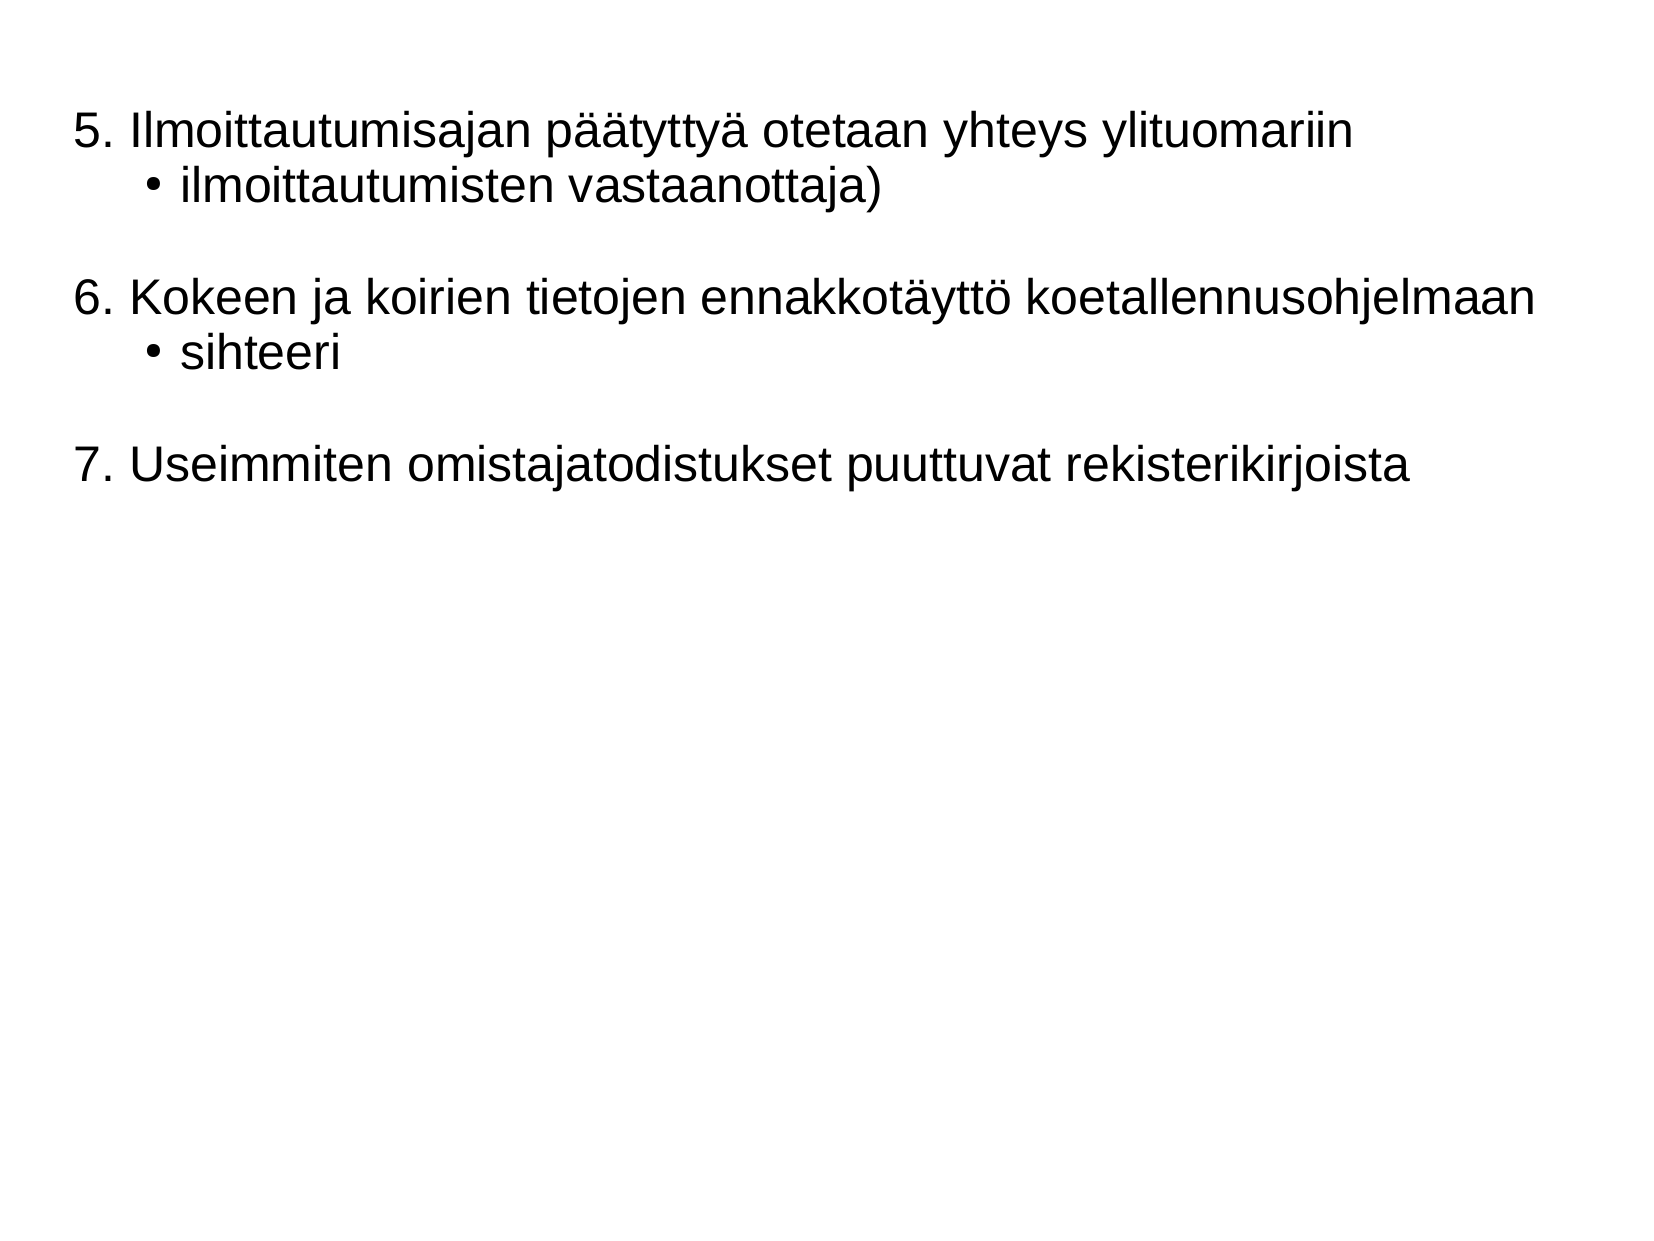

5. Ilmoittautumisajan päätyttyä otetaan yhteys ylituomariin
ilmoittautumisten vastaanottaja)
6. Kokeen ja koirien tietojen ennakkotäyttö koetallennusohjelmaan
sihteeri
7. Useimmiten omistajatodistukset puuttuvat rekisterikirjoista